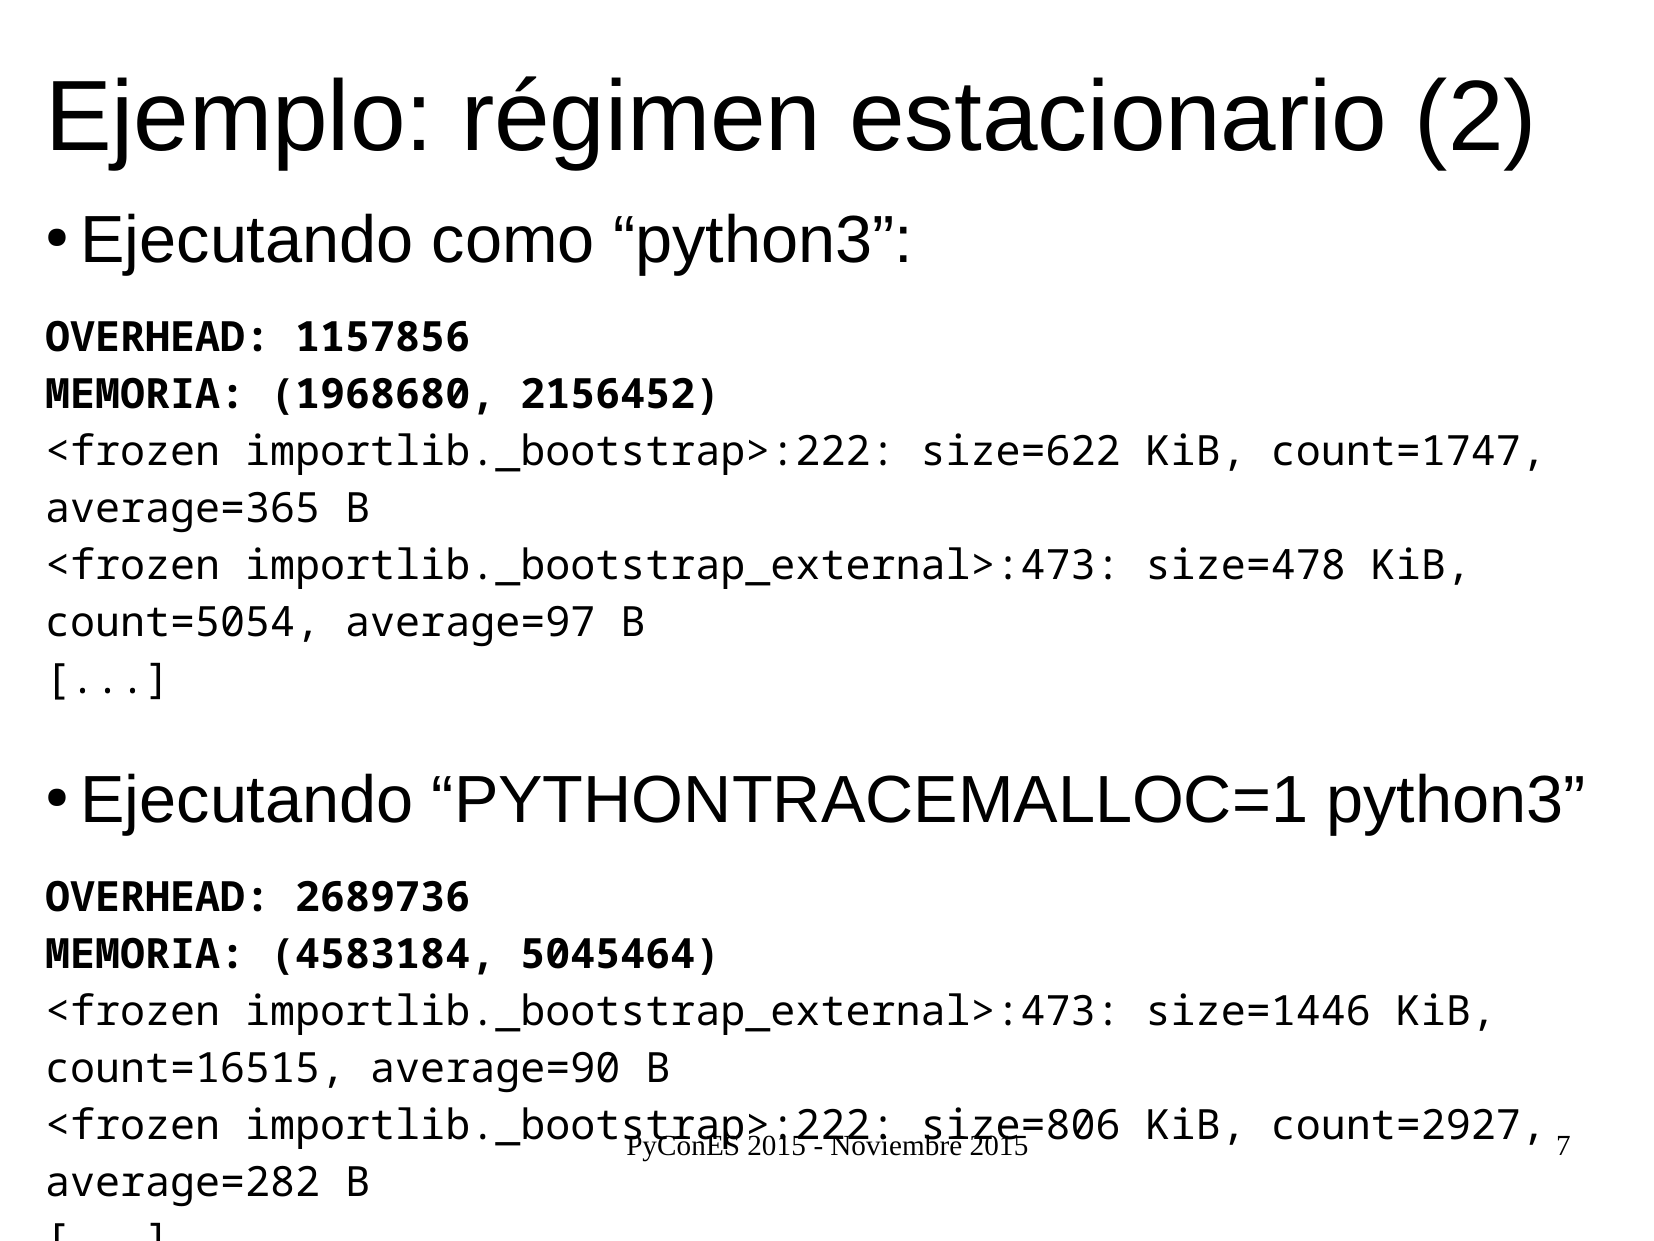

# Ejemplo: régimen estacionario (2)
Ejecutando como “python3”:
OVERHEAD: 1157856
MEMORIA: (1968680, 2156452)
<frozen importlib._bootstrap>:222: size=622 KiB, count=1747, average=365 B
<frozen importlib._bootstrap_external>:473: size=478 KiB, count=5054, average=97 B
[...]
Ejecutando “PYTHONTRACEMALLOC=1 python3”
OVERHEAD: 2689736
MEMORIA: (4583184, 5045464)
<frozen importlib._bootstrap_external>:473: size=1446 KiB, count=16515, average=90 B
<frozen importlib._bootstrap>:222: size=806 KiB, count=2927, average=282 B
[...]
PyConES 2015 - Noviembre 2015
7